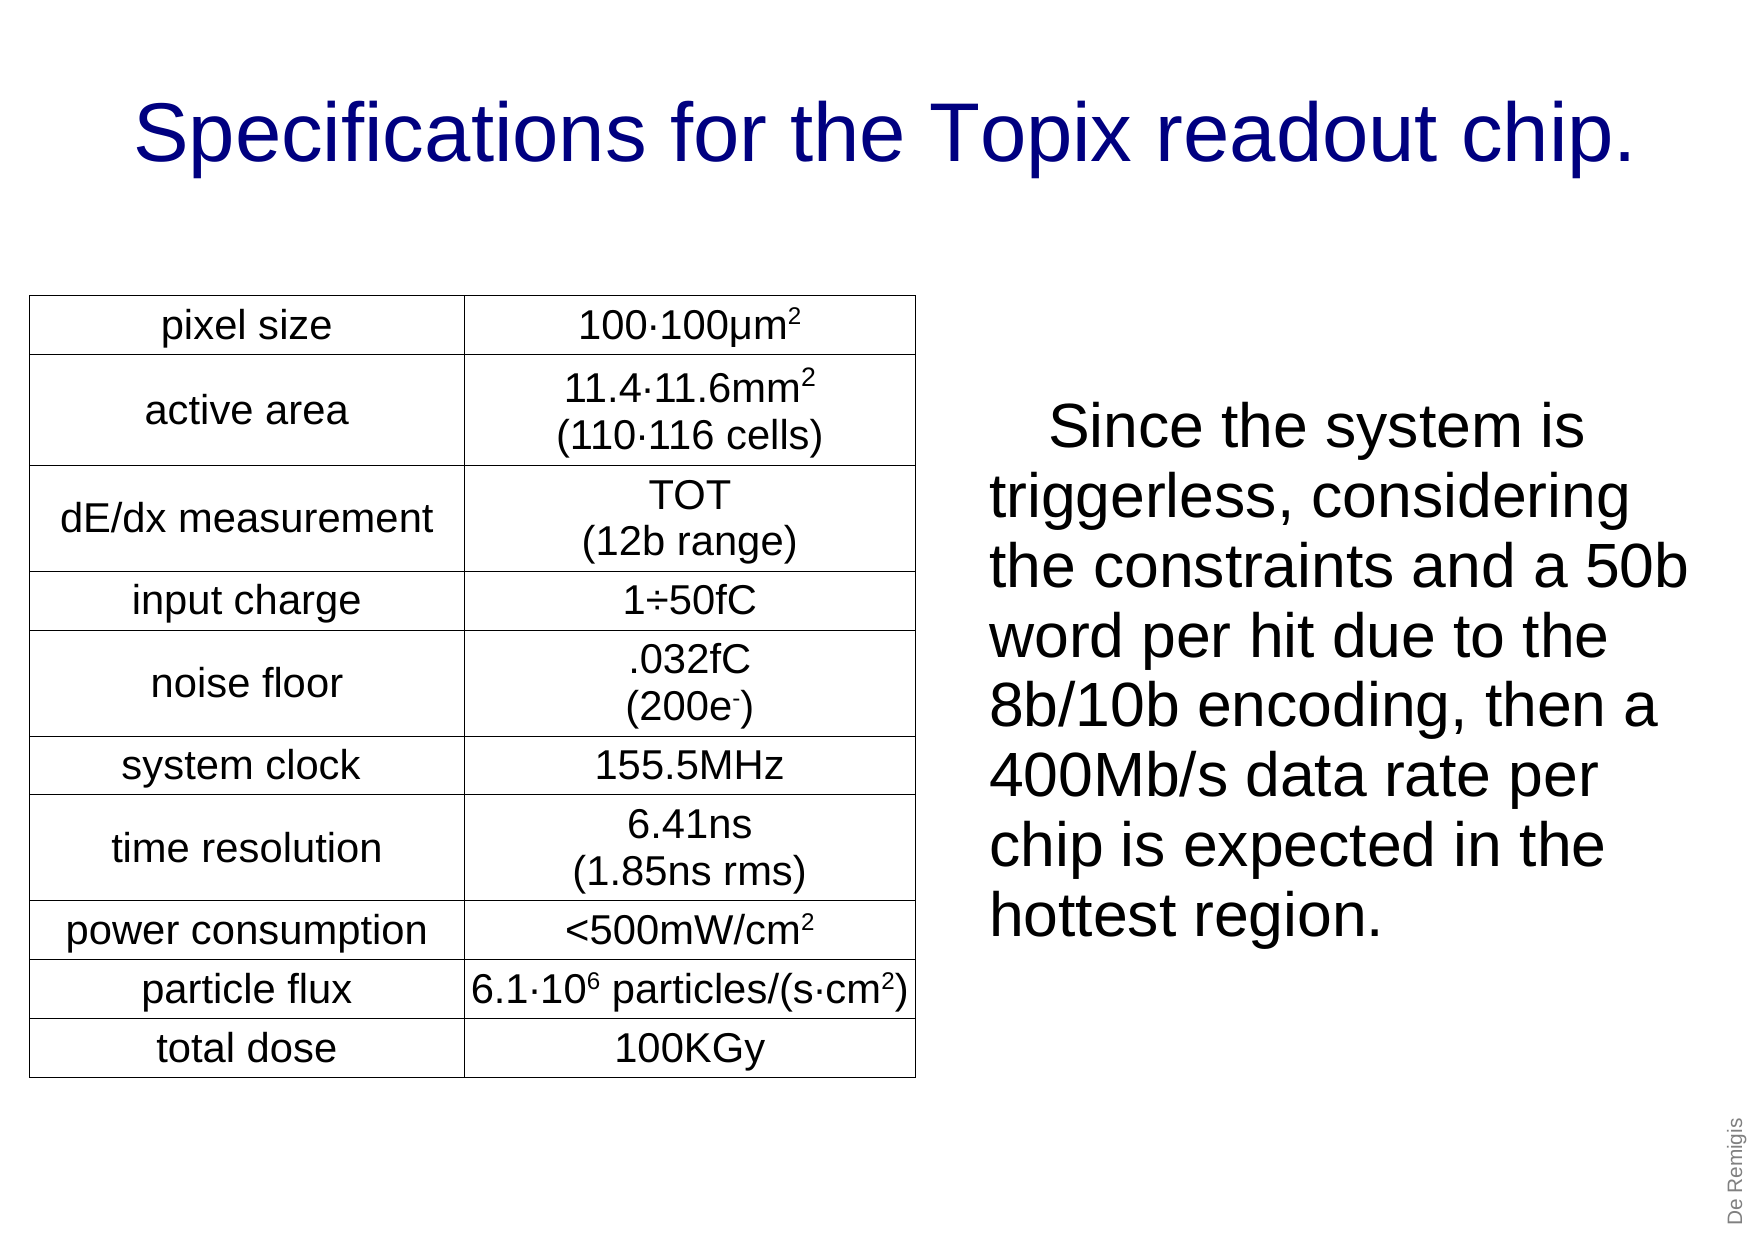

# Specifications for the Topix readout chip.
| pixel size | 100·100μm2 |
| --- | --- |
| active area | 11.4·11.6mm2 (110·116 cells) |
| dE/dx measurement | TOT (12b range) |
| input charge | 1÷50fC |
| noise floor | .032fC (200e-) |
| system clock | 155.5MHz |
| time resolution | 6.41ns (1.85ns rms) |
| power consumption | <500mW/cm2 |
| particle flux | 6.1·106 particles/(s·cm2) |
| total dose | 100KGy |
Since the system is triggerless, considering the constraints and a 50b word per hit due to the 8b/10b encoding, then a 400Mb/s data rate per chip is expected in the hottest region.